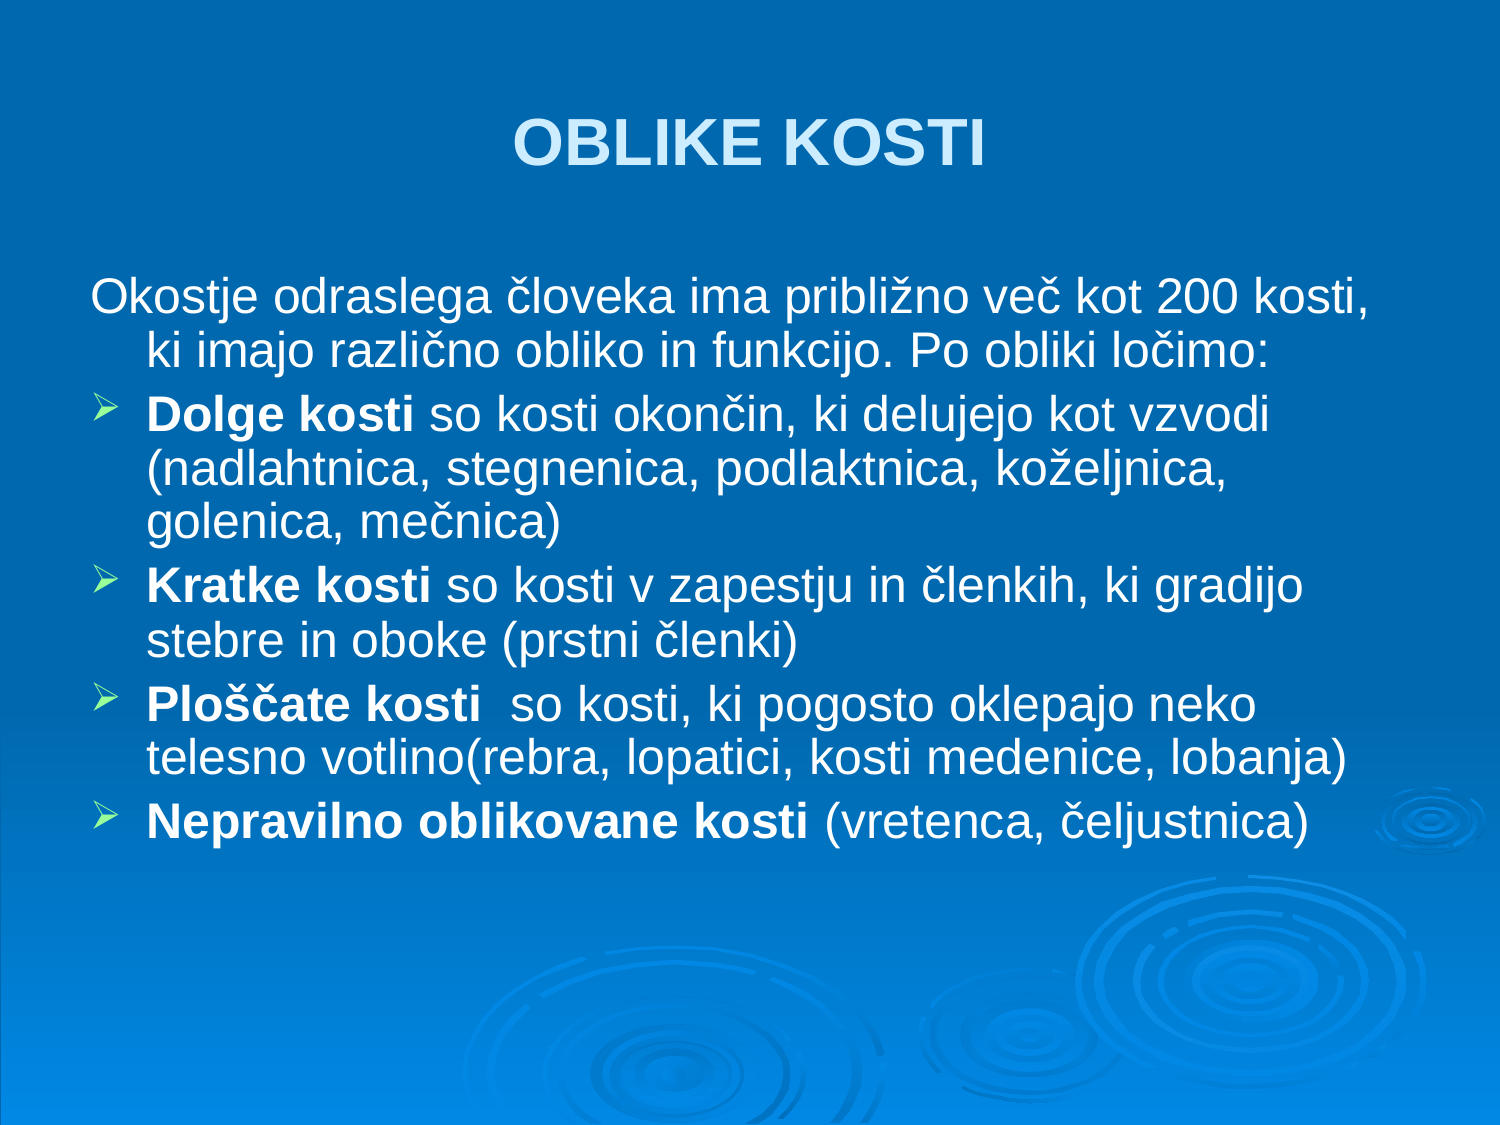

# OBLIKE KOSTI
Okostje odraslega človeka ima približno več kot 200 kosti, ki imajo različno obliko in funkcijo. Po obliki ločimo:
Dolge kosti so kosti okončin, ki delujejo kot vzvodi (nadlahtnica, stegnenica, podlaktnica, koželjnica, golenica, mečnica)
Kratke kosti so kosti v zapestju in členkih, ki gradijo stebre in oboke (prstni členki)
Ploščate kosti so kosti, ki pogosto oklepajo neko telesno votlino(rebra, lopatici, kosti medenice, lobanja)
Nepravilno oblikovane kosti (vretenca, čeljustnica)